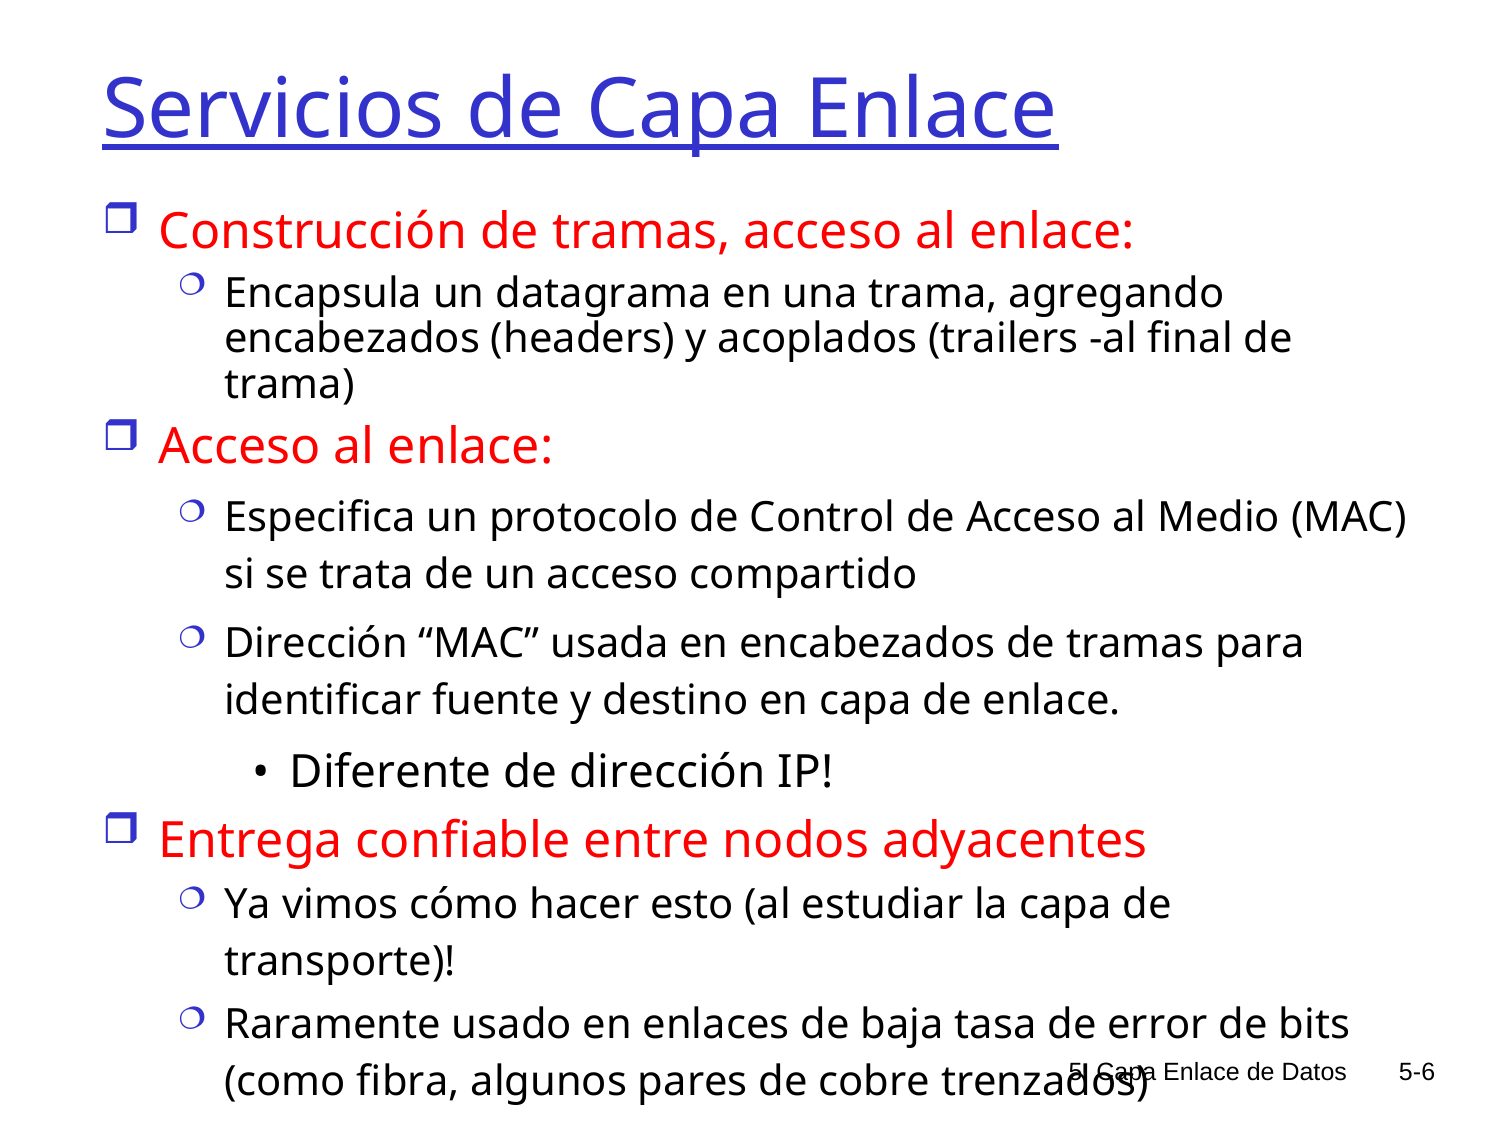

# Servicios de Capa Enlace
Construcción de tramas, acceso al enlace:
Encapsula un datagrama en una trama, agregando encabezados (headers) y acoplados (trailers -al final de trama)
Acceso al enlace:
Especifica un protocolo de Control de Acceso al Medio (MAC) si se trata de un acceso compartido
Dirección “MAC” usada en encabezados de tramas para identificar fuente y destino en capa de enlace.
Diferente de dirección IP!
Entrega confiable entre nodos adyacentes
Ya vimos cómo hacer esto (al estudiar la capa de transporte)!
Raramente usado en enlaces de baja tasa de error de bits (como fibra, algunos pares de cobre trenzados)
Usado en enlaces propensos a errores. Ej: Enlaces inalámbricos.
Q: ¿por qué tener confiabilidad a nivel de enlace además de extremo a extremo?
6